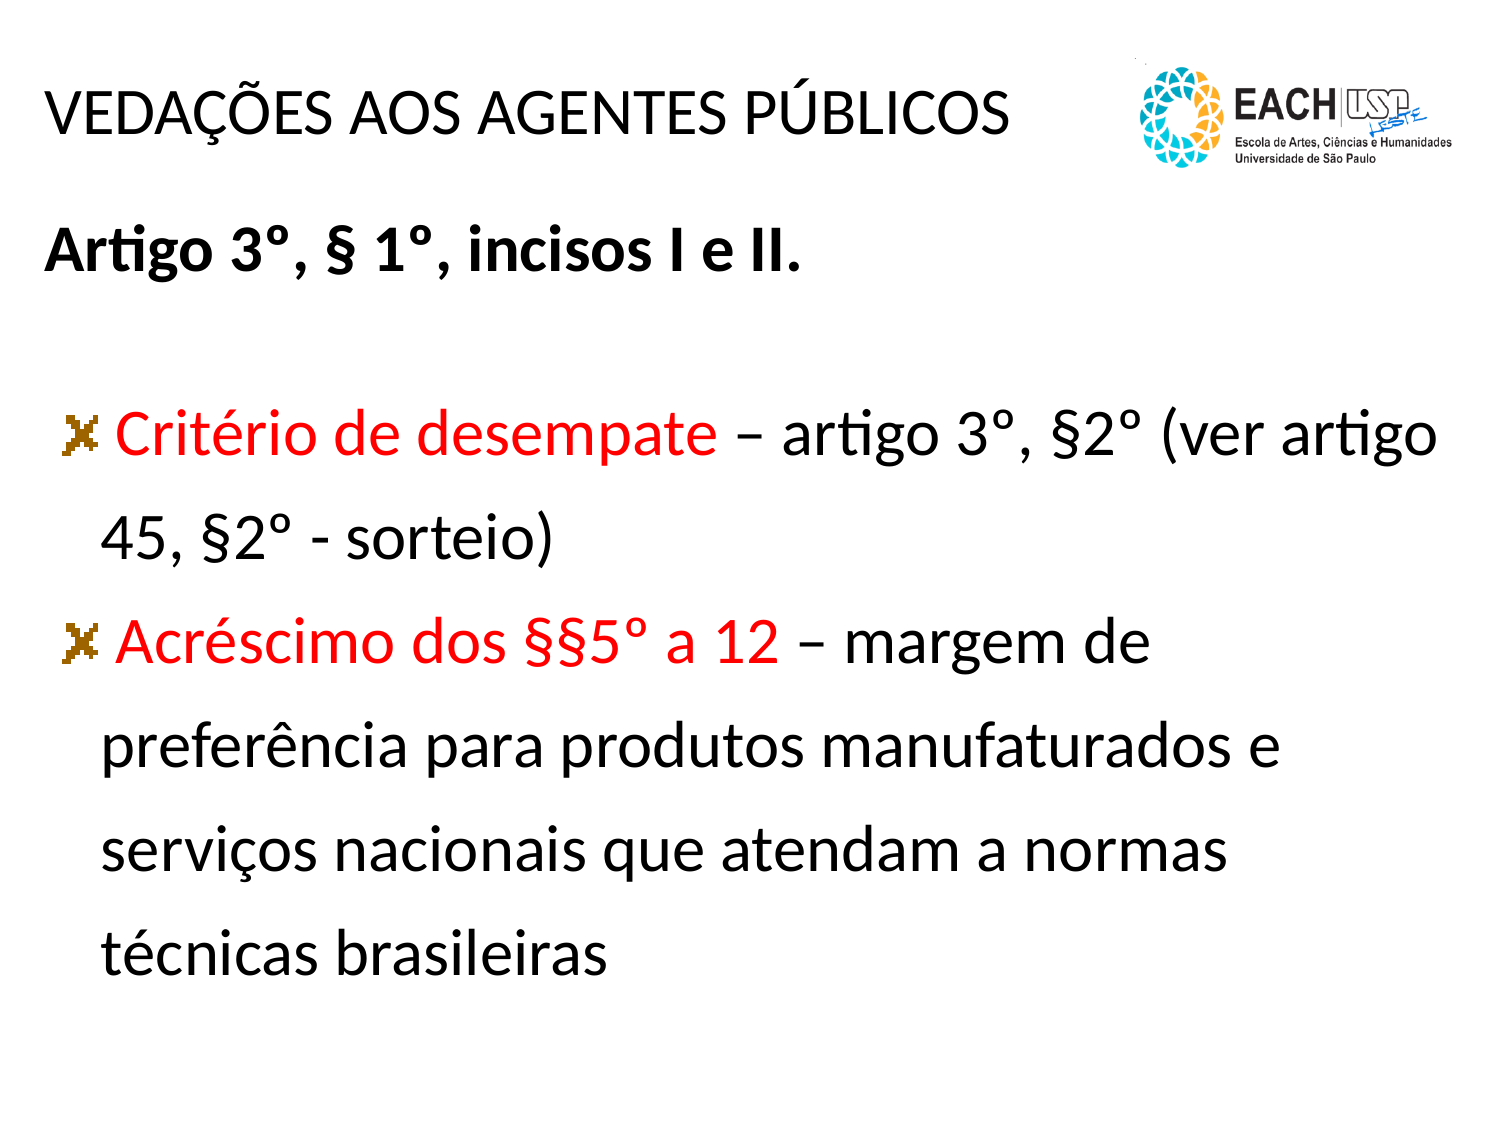

VEDAÇÕES AOS AGENTES PÚBLICOS
# Artigo 3º, § 1º, incisos I e II.
 Critério de desempate – artigo 3º, §2º (ver artigo 45, §2º - sorteio)
 Acréscimo dos §§5º a 12 – margem de preferência para produtos manufaturados e serviços nacionais que atendam a normas técnicas brasileiras